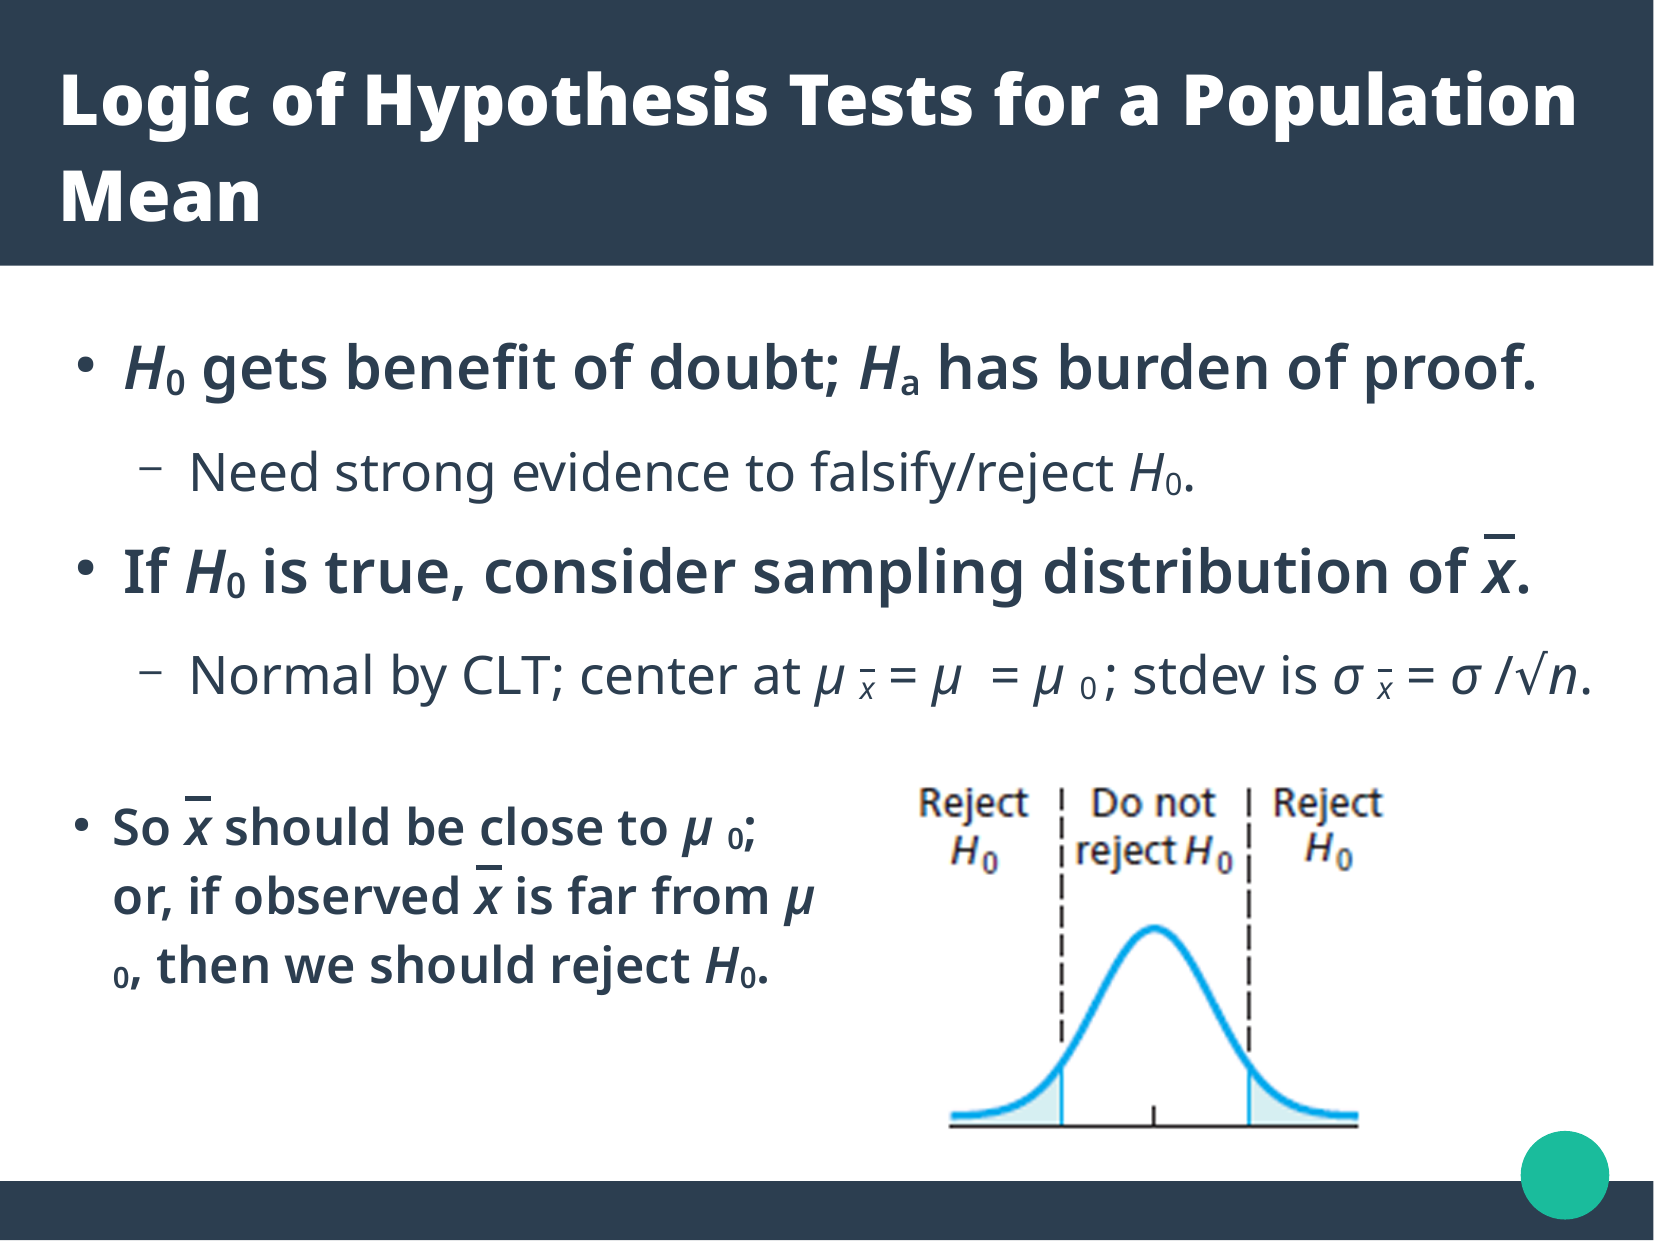

# Logic of Hypothesis Tests for a Population Mean
H0 gets benefit of doubt; Ha has burden of proof.
Need strong evidence to falsify/reject H0.
If H0 is true, consider sampling distribution of x.
Normal by CLT; center at μ x = μ = μ 0 ; stdev is σ x = σ /√n.
So x should be close to μ 0; or, if observed x is far from μ 0, then we should reject H0.